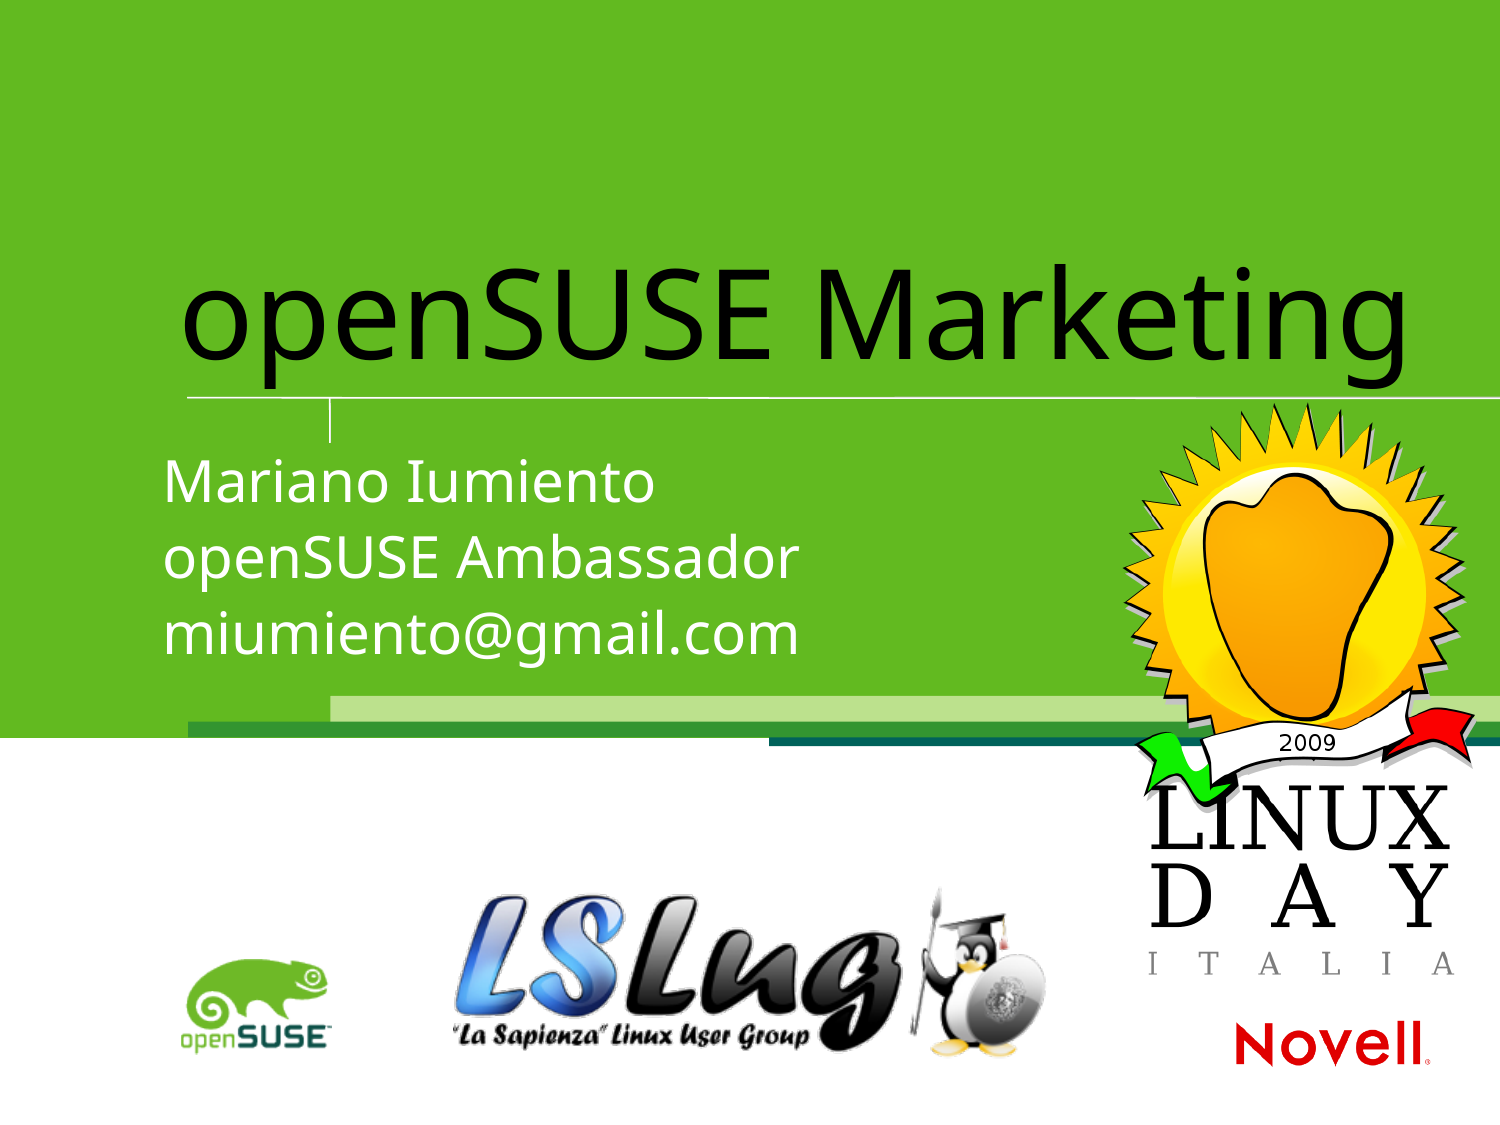

# openSUSE Marketing
Mariano Iumiento
openSUSE Ambassador
miumiento@gmail.com